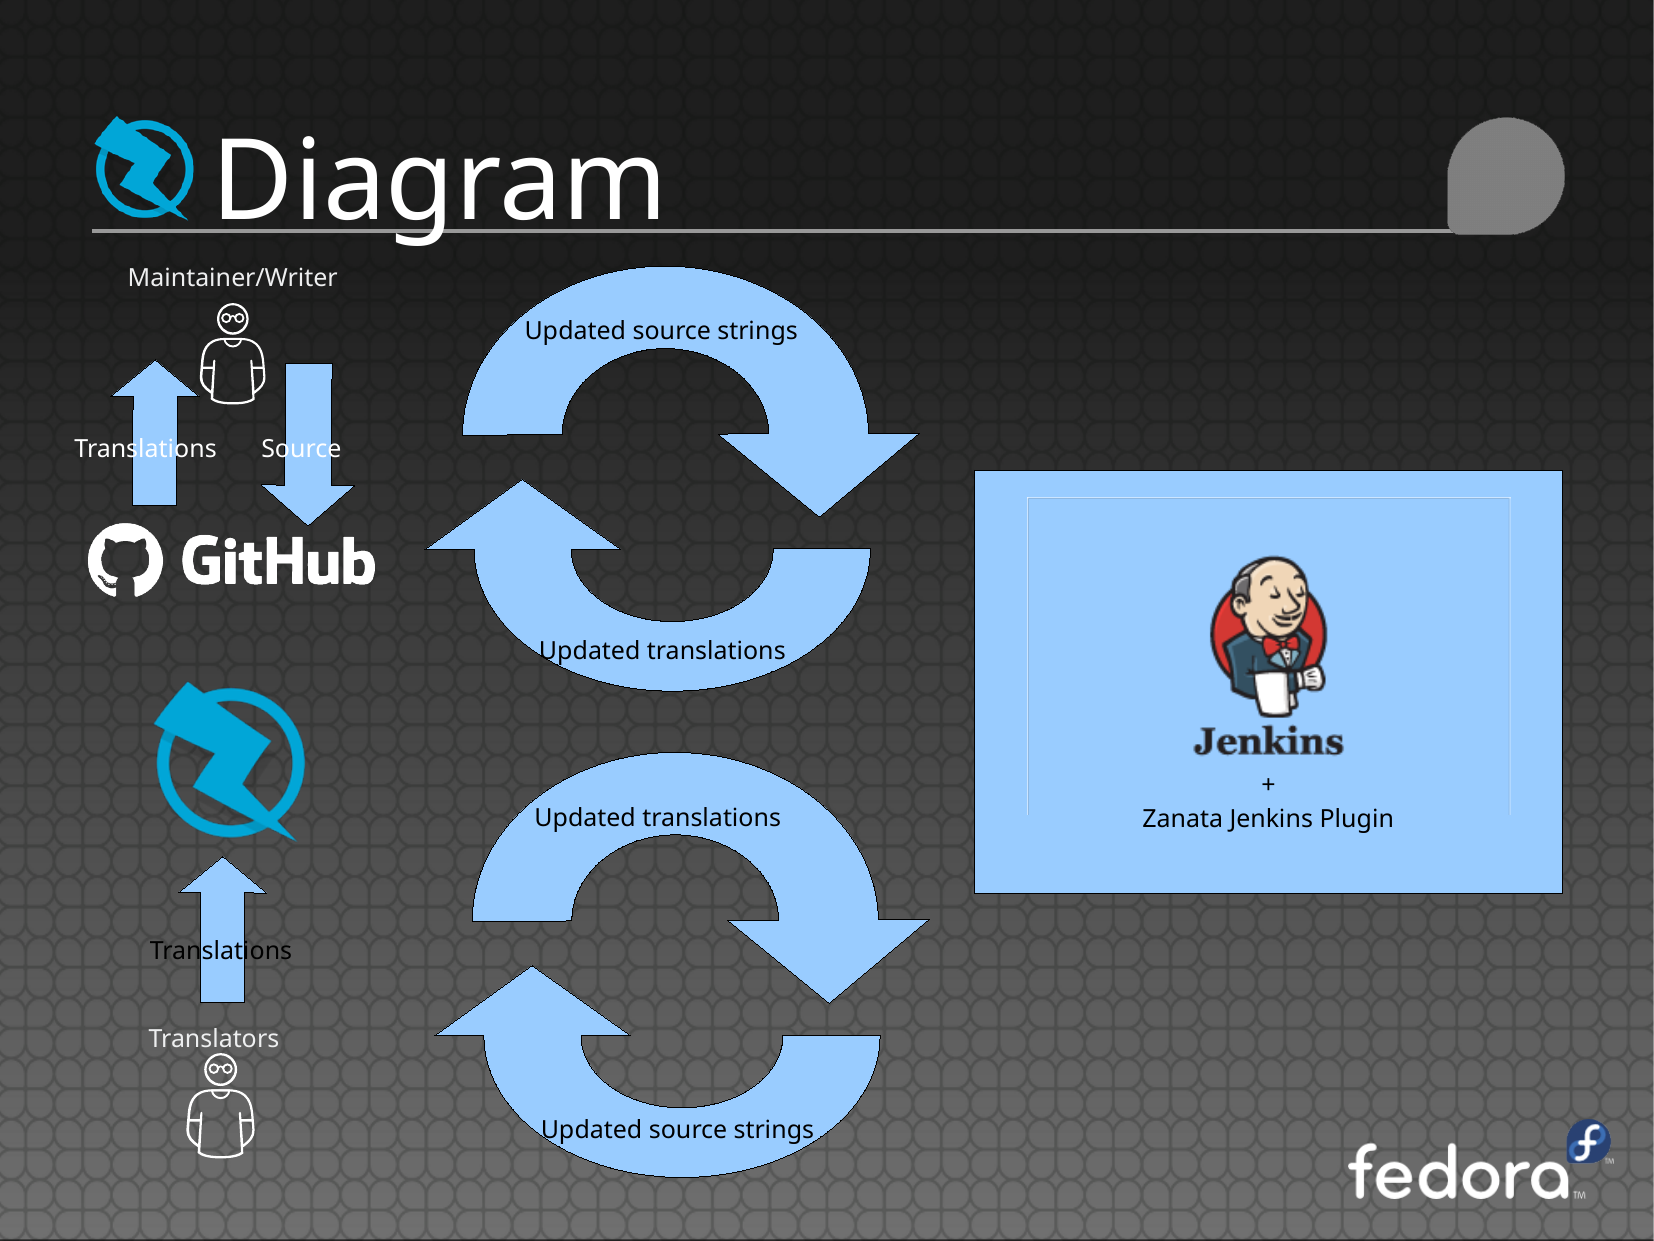

# Diagram
Maintainer/Writer
Updated source strings
Translations
Source
+
Zanata Jenkins Plugin
Updated translations
Updated translations
Translations
 Translators
Updated source strings